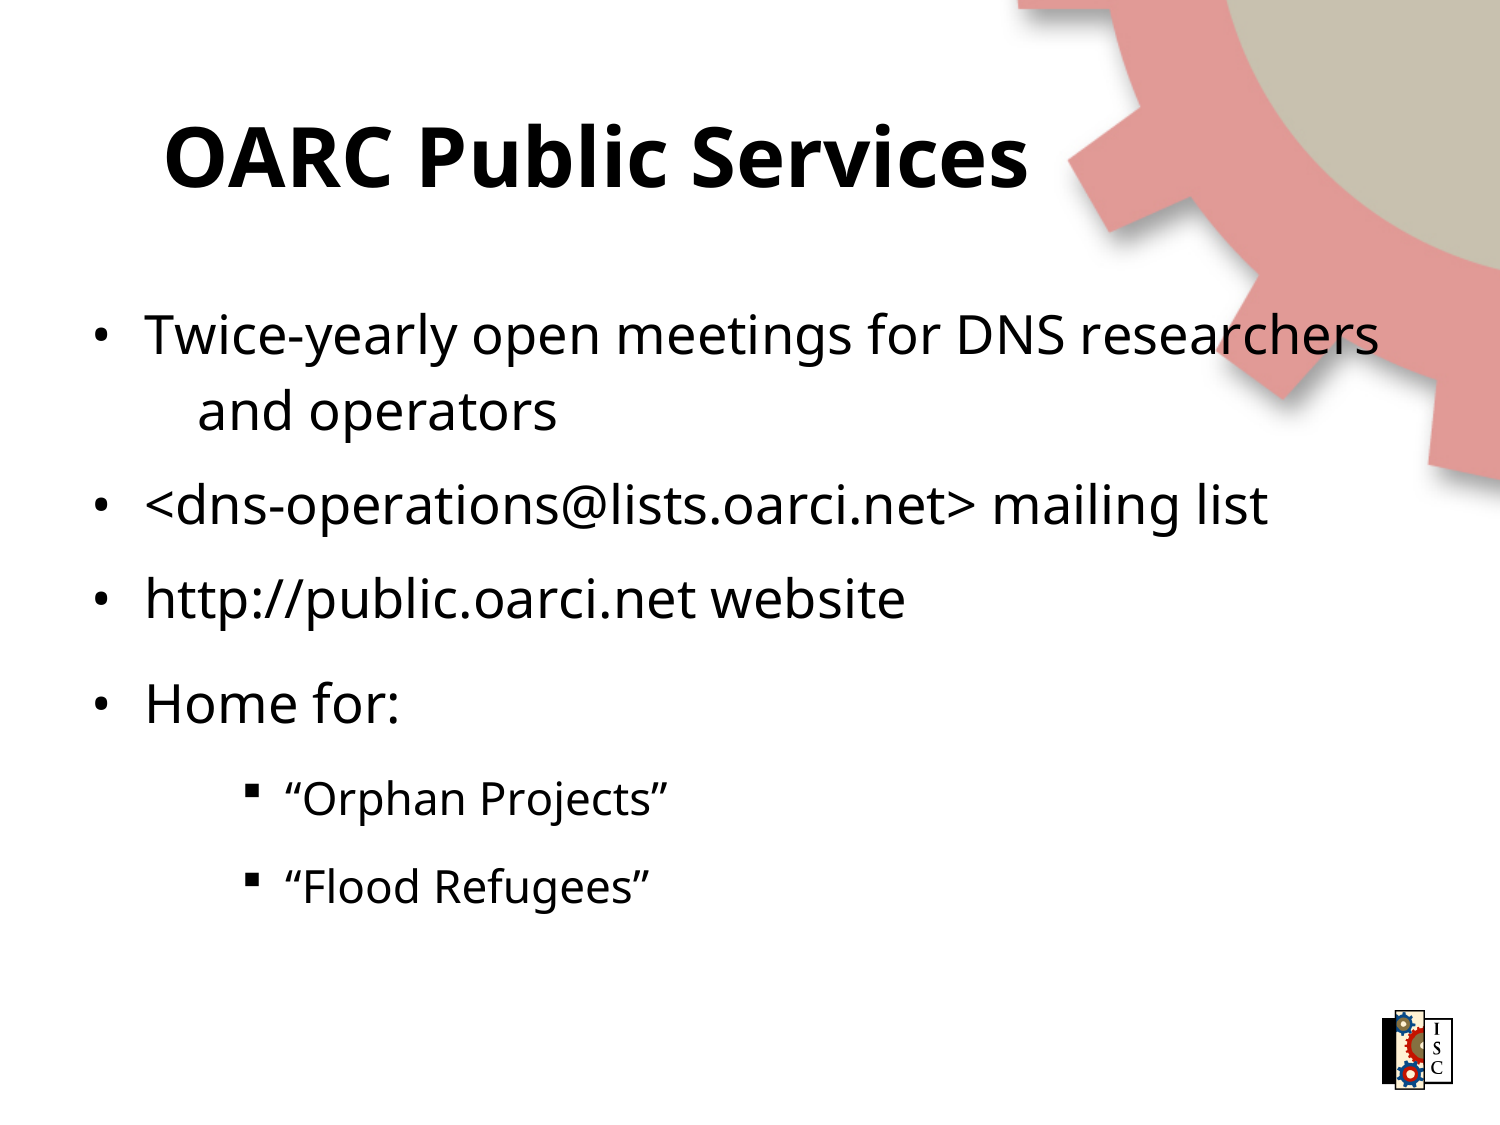

# OARC Public Services
Twice-yearly open meetings for DNS researchers and operators
<dns-operations@lists.oarci.net> mailing list
http://public.oarci.net website
Home for:
“Orphan Projects”
“Flood Refugees”